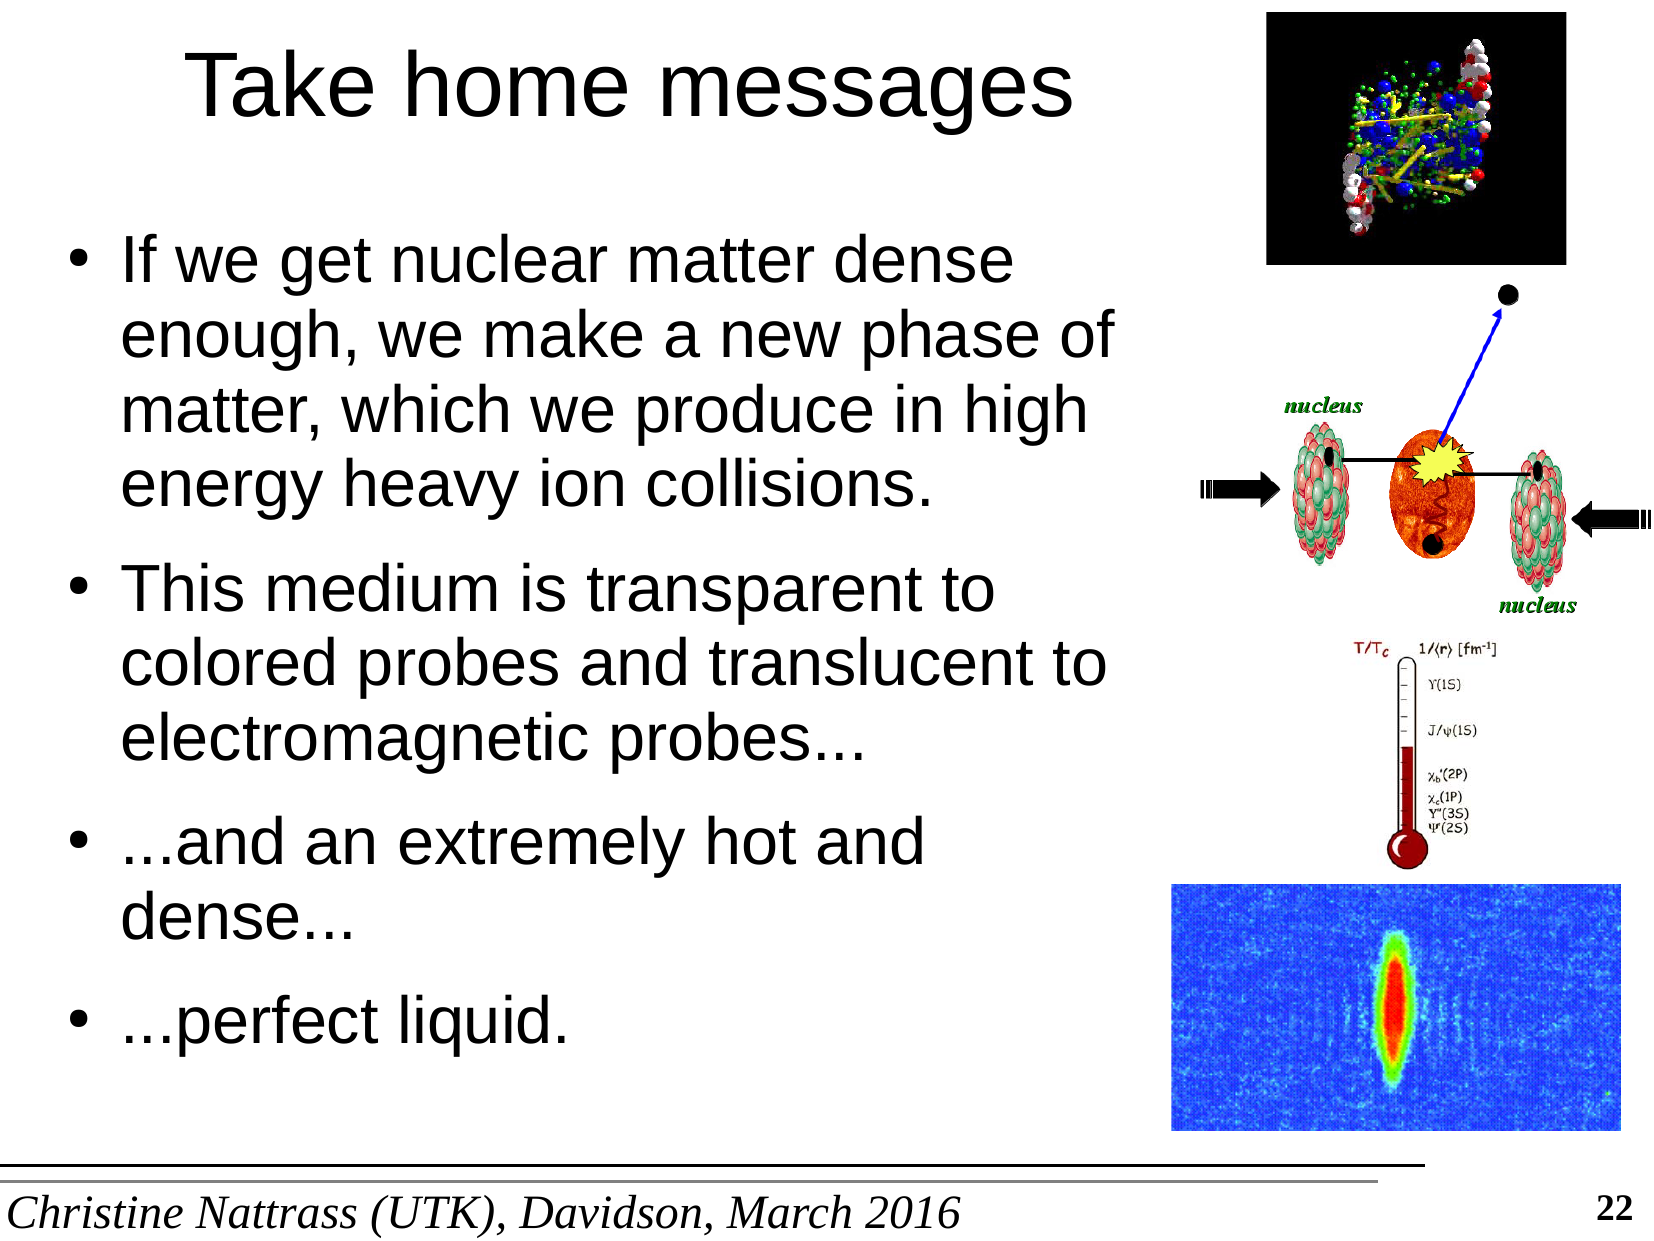

# Take home messages
If we get nuclear matter dense enough, we make a new phase of matter, which we produce in high energy heavy ion collisions.
This medium is transparent to colored probes and translucent to electromagnetic probes...
...and an extremely hot and dense...
...perfect liquid.